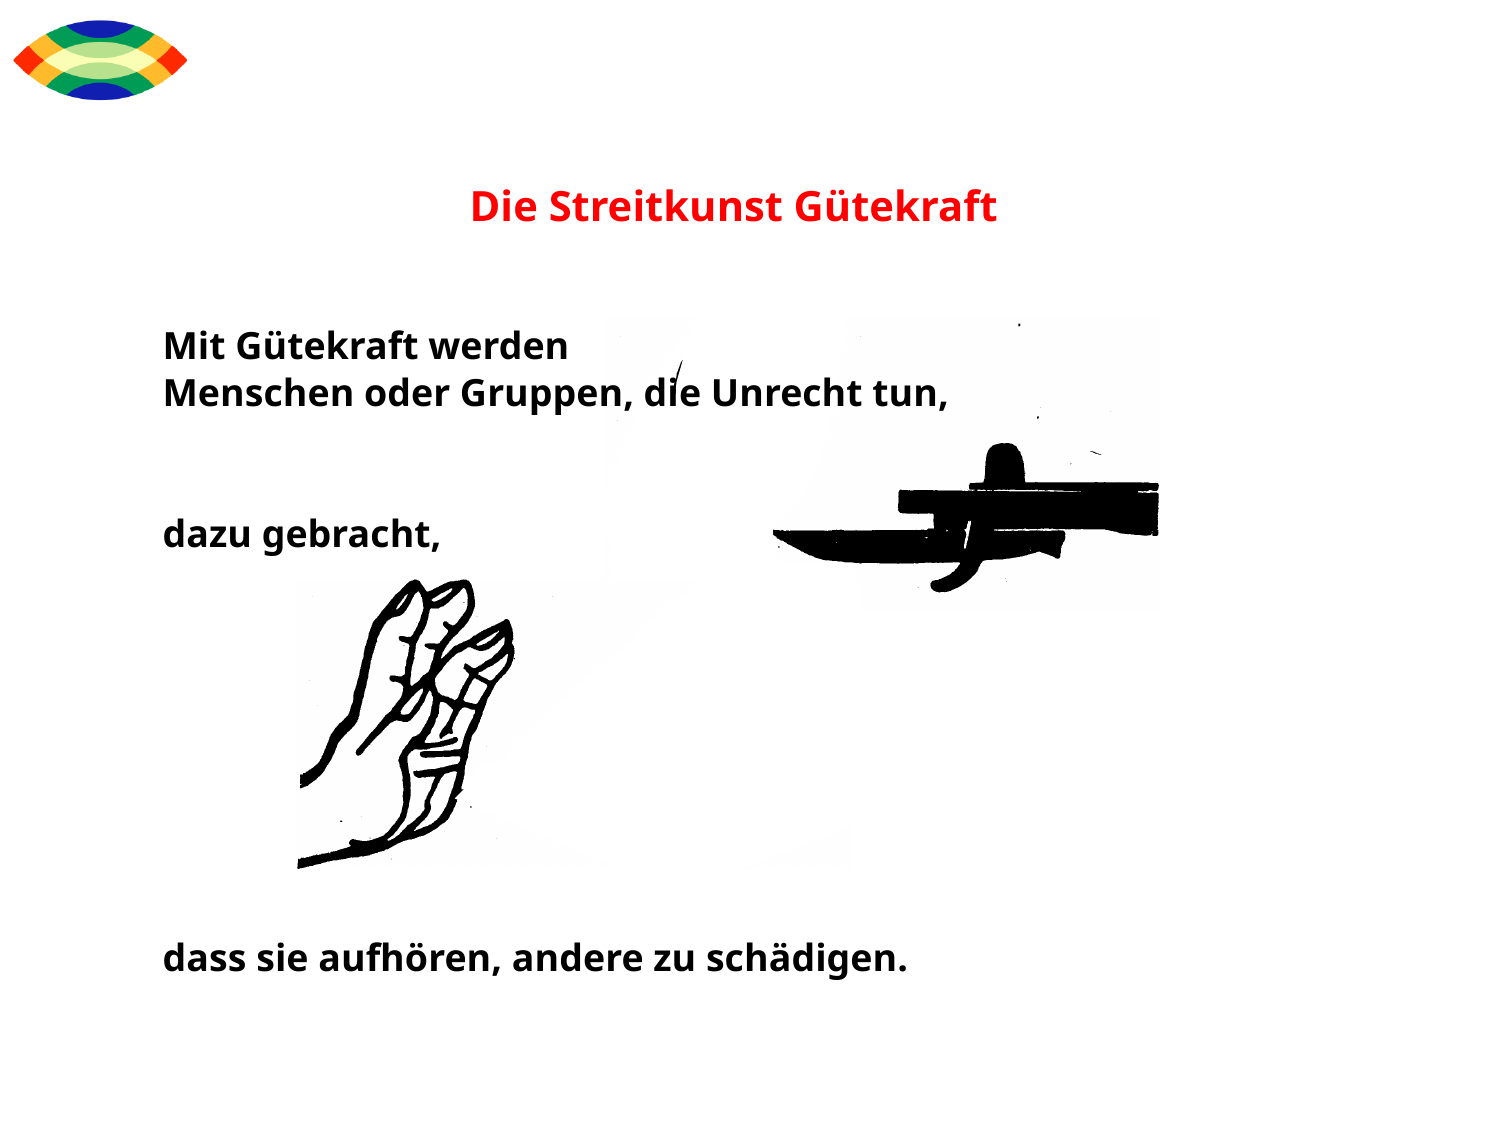

Die Streitkunst Gütekraft
Mit Gütekraft werden
Menschen oder Gruppen, die Unrecht tun,
dazu gebracht,
dass sie aufhören, andere zu schädigen.